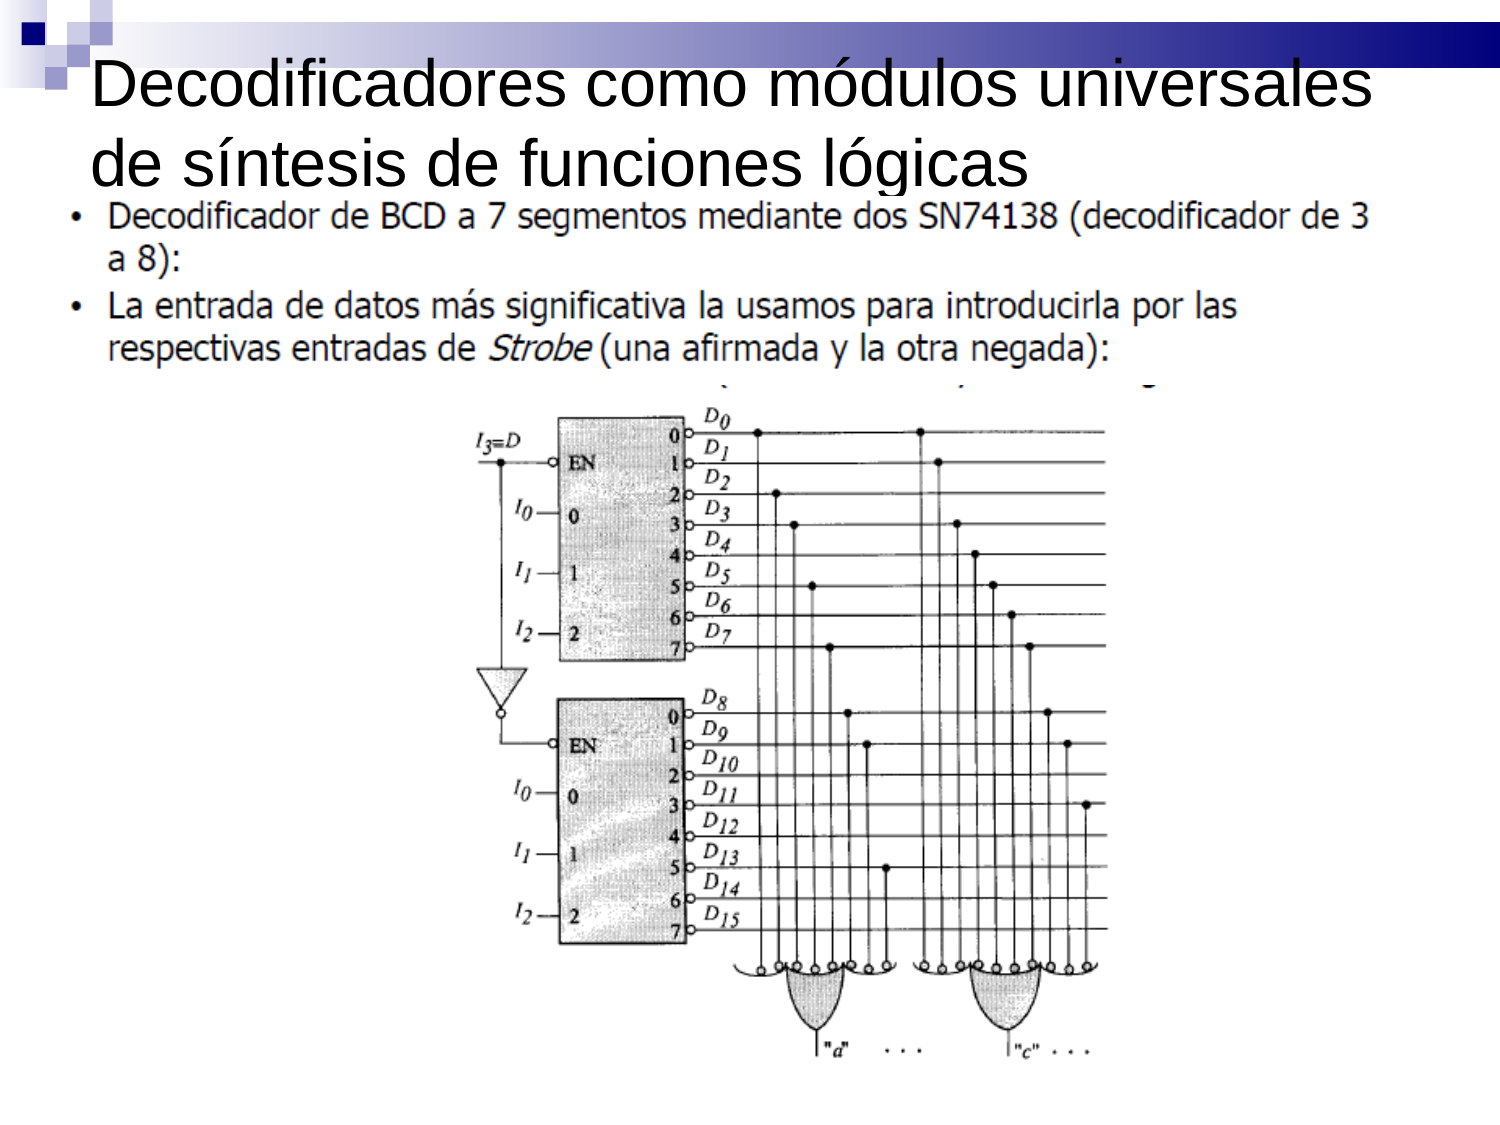

# Decodificadores como módulos universales de síntesis de funciones lógicas